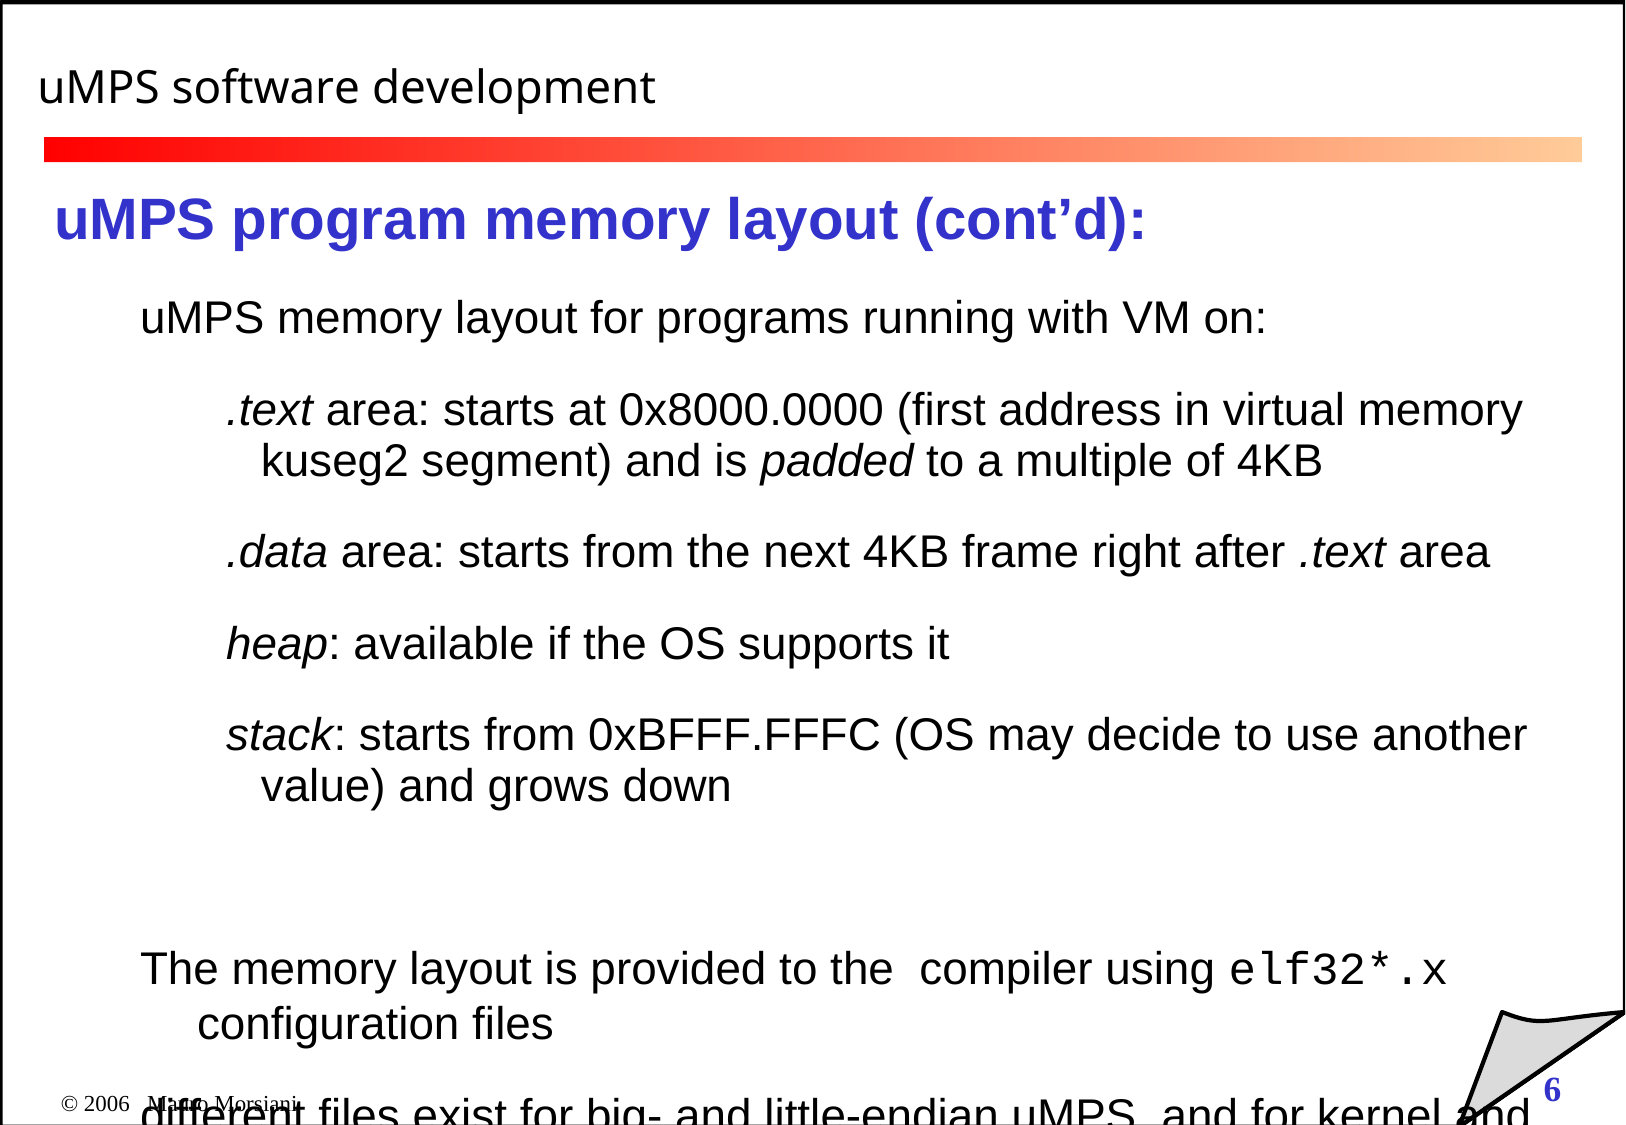

# uMPS software development
uMPS program memory layout (cont’d):
uMPS memory layout for programs running with VM on:
.text area: starts at 0x8000.0000 (first address in virtual memory kuseg2 segment) and is padded to a multiple of 4KB
.data area: starts from the next 4KB frame right after .text area
heap: available if the OS supports it
stack: starts from 0xBFFF.FFFC (OS may decide to use another value) and grows down
The memory layout is provided to the compiler using elf32*.x configuration files
different files exist for big- and little-endian uMPS, and for kernel and user programs